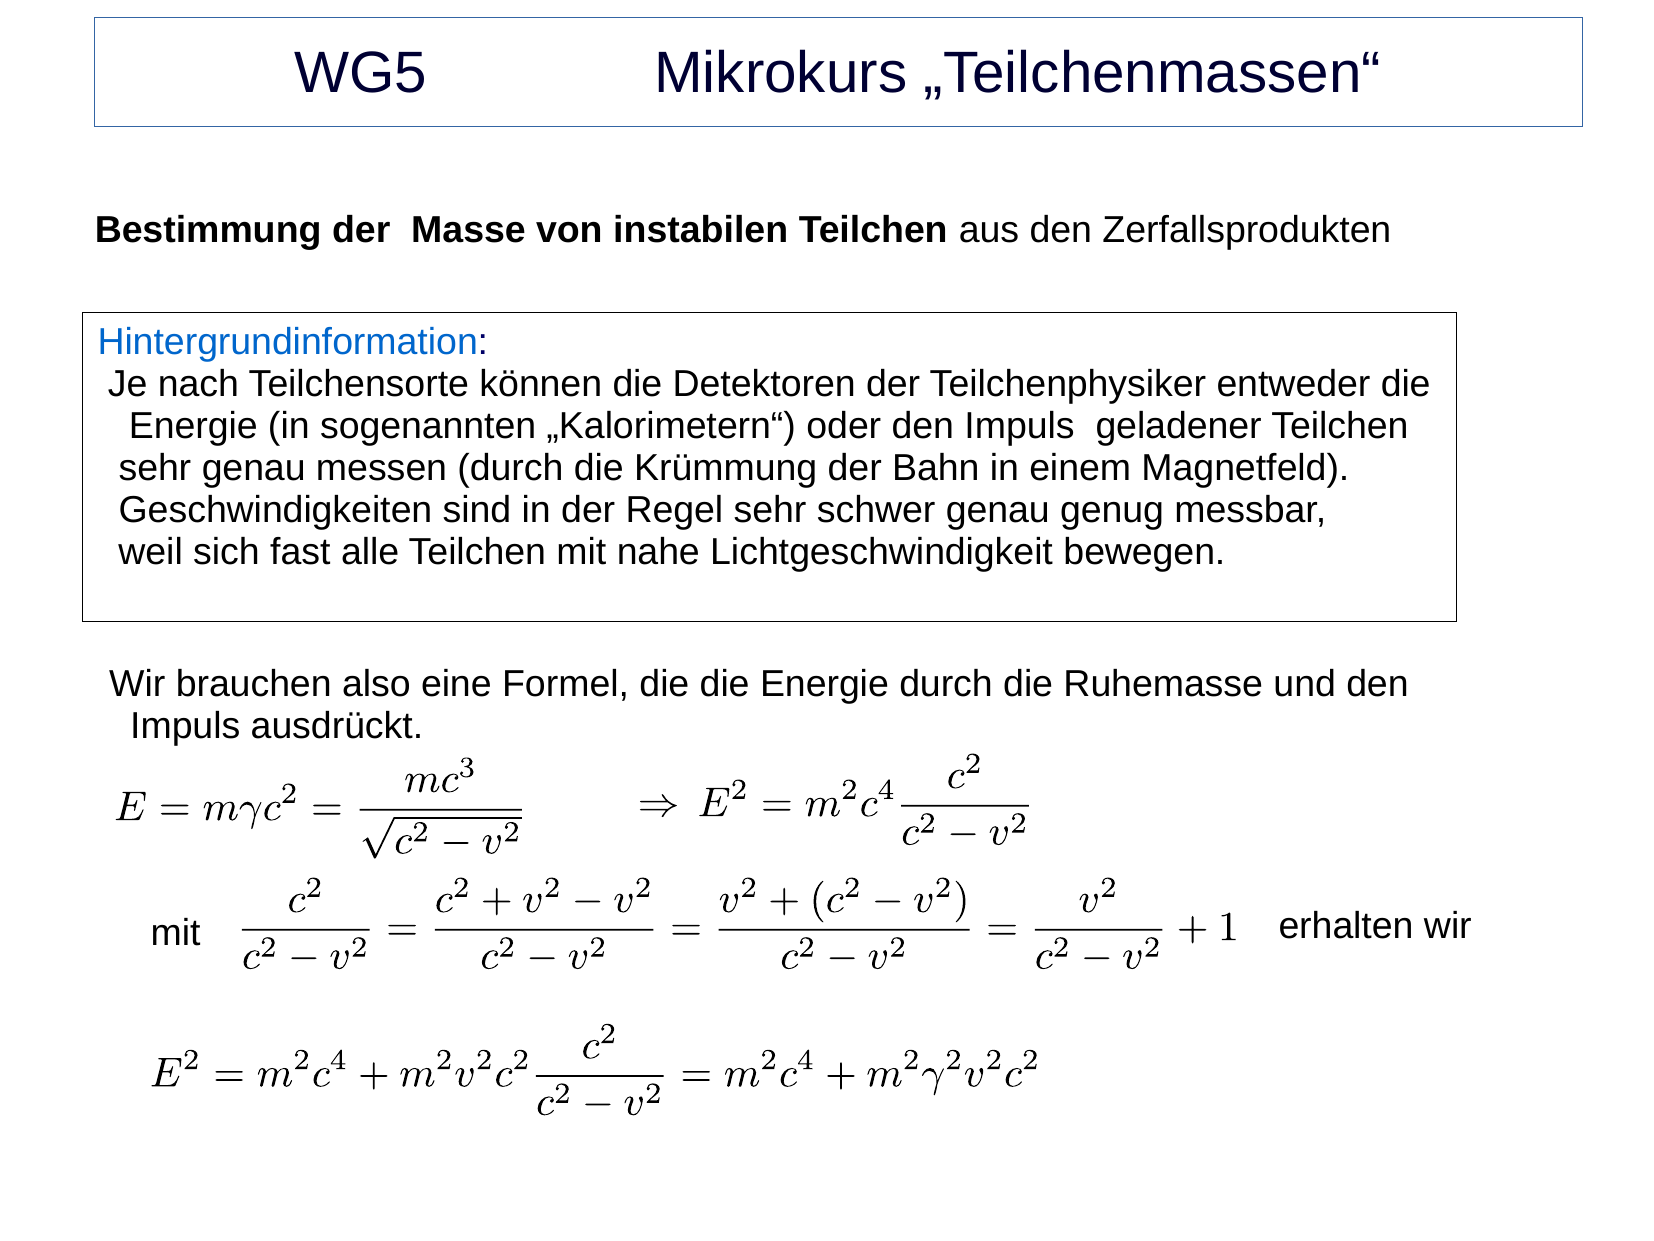

# WG5 Mikrokurs „Teilchenmassen“
 Bestimmung der Masse von instabilen Teilchen aus den Zerfallsprodukten
Hintergrundinformation:
 Je nach Teilchensorte können die Detektoren der Teilchenphysiker entweder die
 Energie (in sogenannten „Kalorimetern“) oder den Impuls geladener Teilchen
 sehr genau messen (durch die Krümmung der Bahn in einem Magnetfeld).
 Geschwindigkeiten sind in der Regel sehr schwer genau genug messbar,
 weil sich fast alle Teilchen mit nahe Lichtgeschwindigkeit bewegen.
Wir brauchen also eine Formel, die die Energie durch die Ruhemasse und den
 Impuls ausdrückt.
erhalten wir
mit